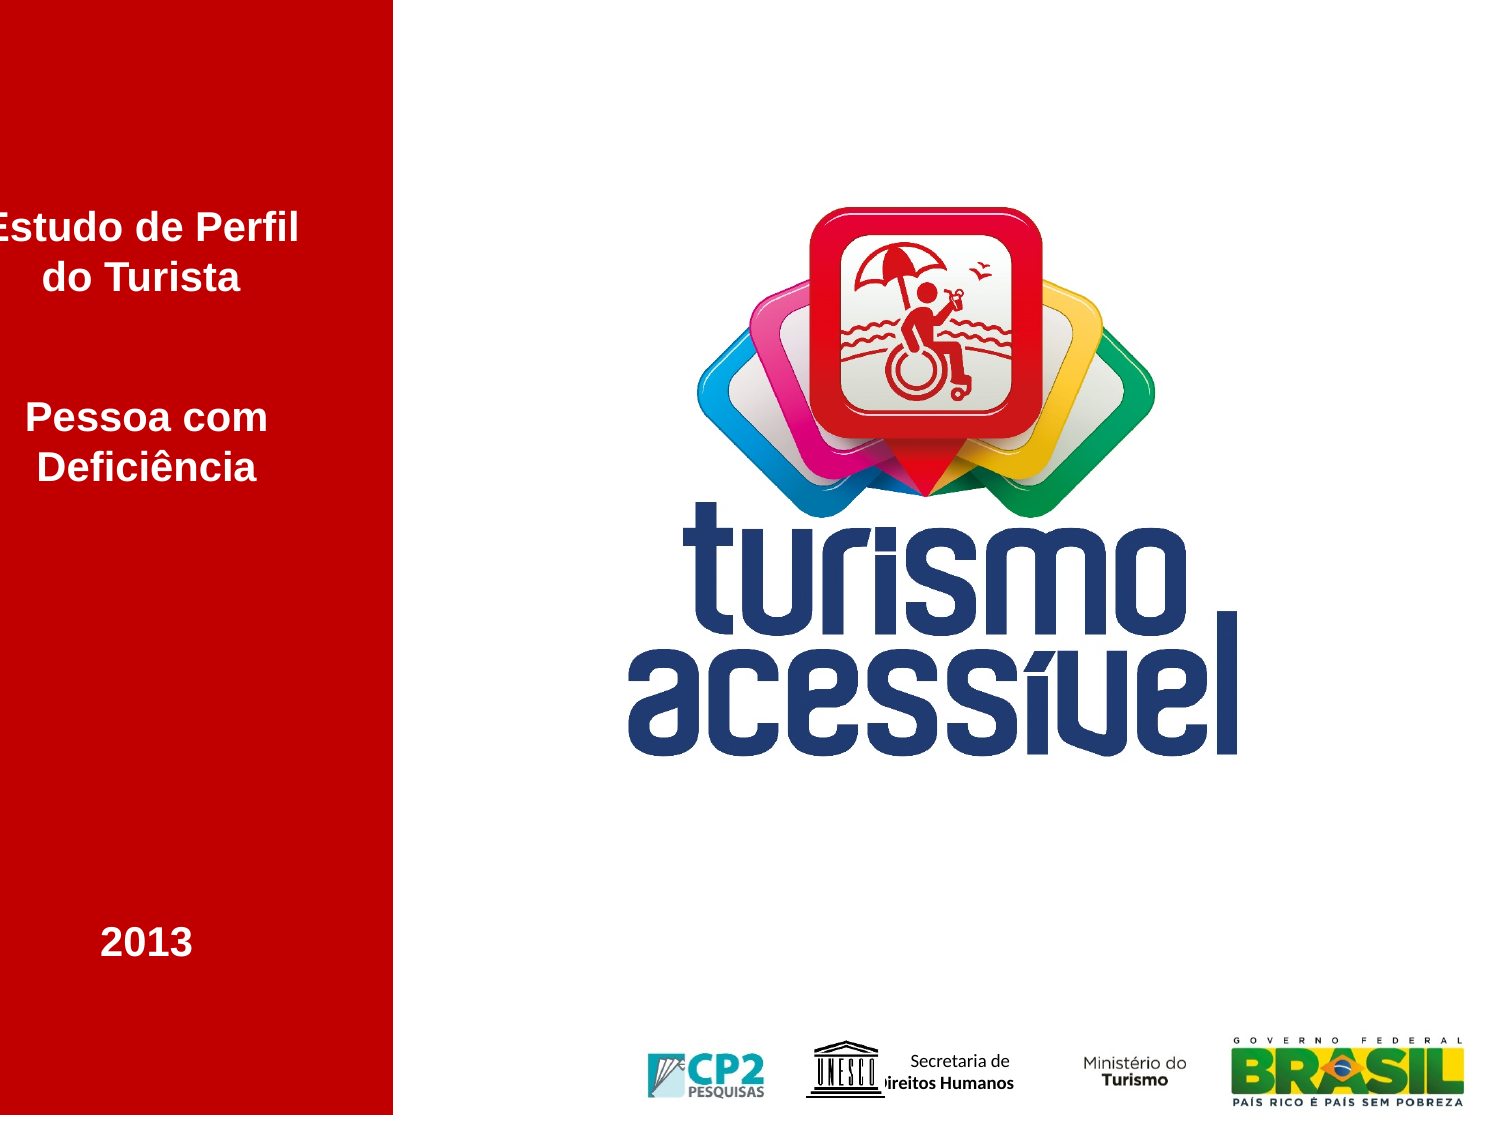

Estudo de Perfil
do Turista
Pessoa com Deficiência
2013